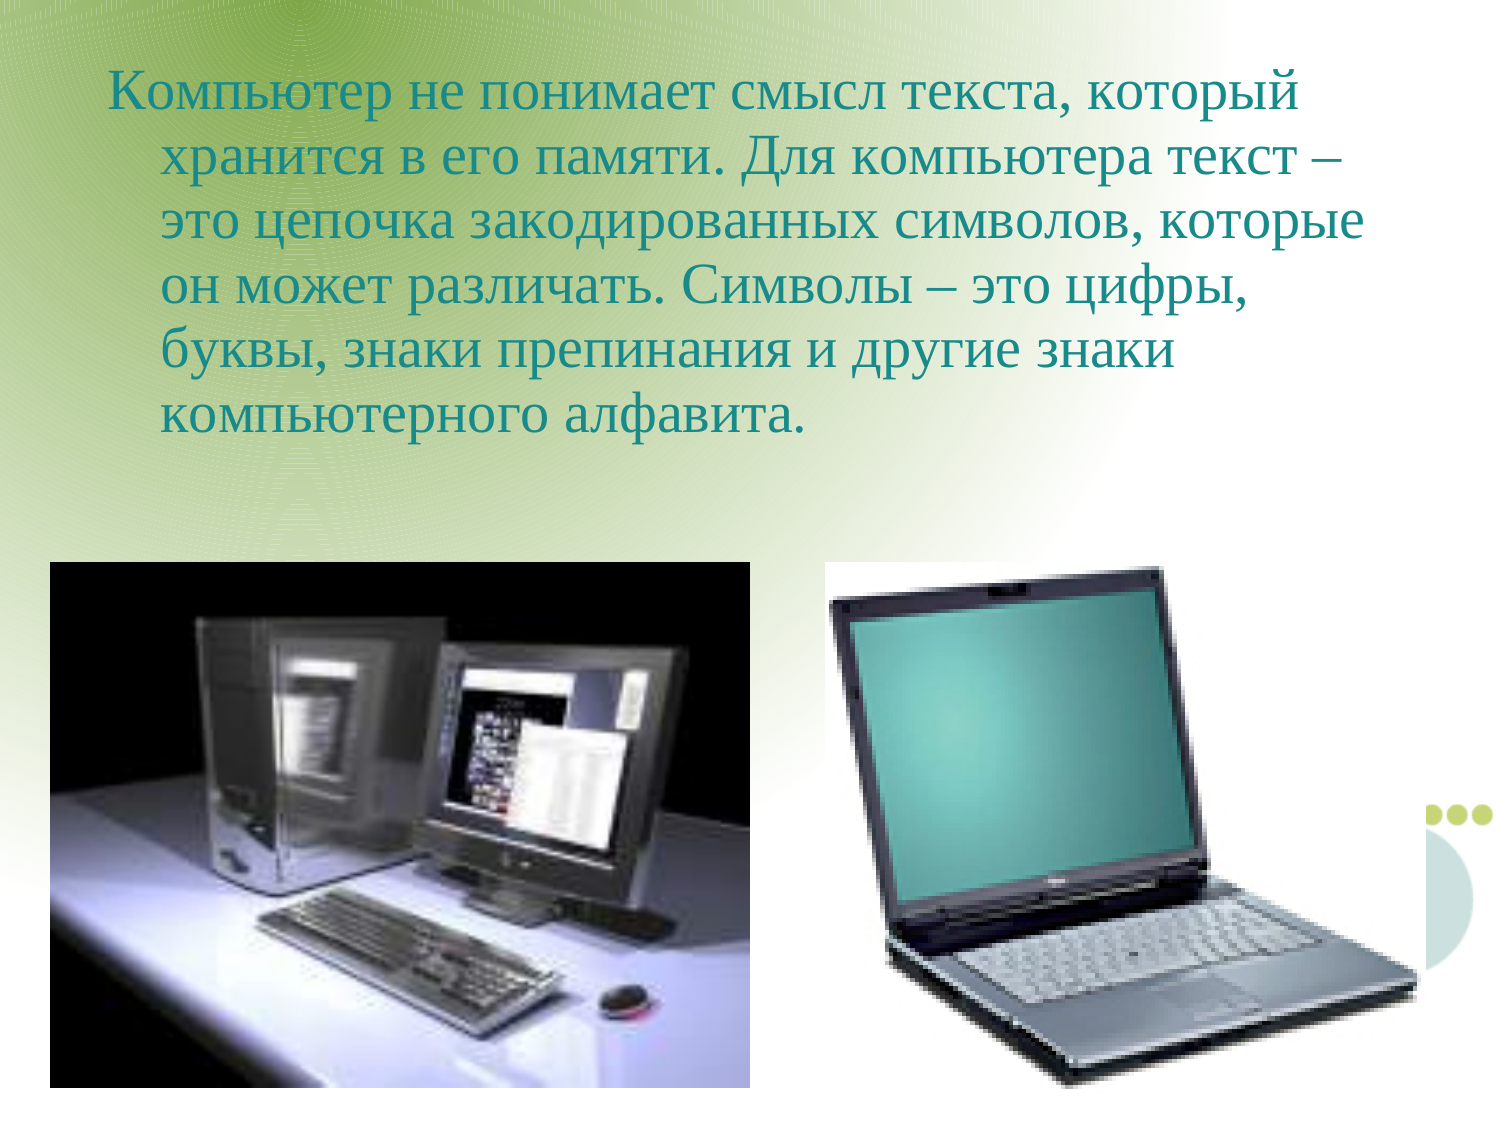

# Компьютер не понимает смысл текста, который хранится в его памяти. Для компьютера текст – это цепочка закодированных символов, которые он может различать. Символы – это цифры, буквы, знаки препинания и другие знаки компьютерного алфавита.